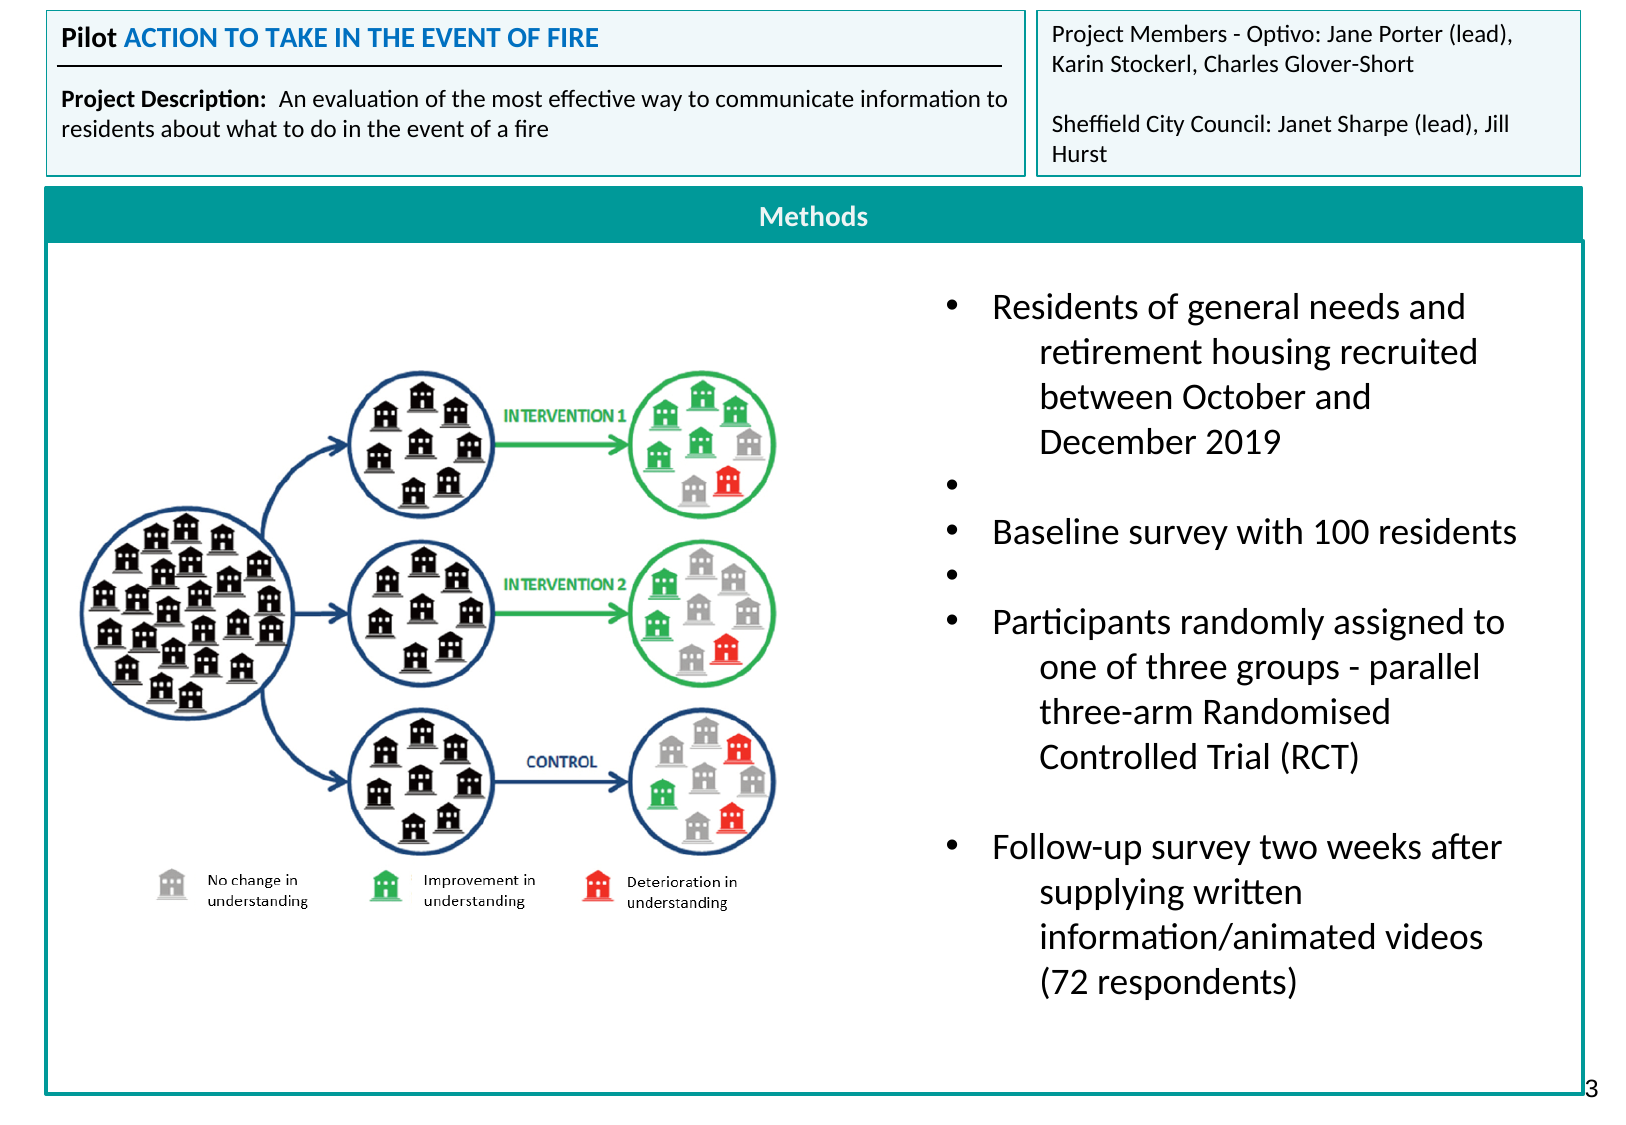

Pilot Action to take in the event of fire
Project Description: An evaluation of the most effective way to communicate information to residents about what to do in the event of a fire
Project Members - Optivo: Jane Porter (lead), Karin Stockerl, Charles Glover-Short
Sheffield City Council: Janet Sharpe (lead), Jill Hurst
Methods
Residents of general needs and retirement housing recruited between October and December 2019
Baseline survey with 100 residents
Participants randomly assigned to one of three groups - parallel three-arm Randomised Controlled Trial (RCT)
Follow-up survey two weeks after supplying written information/animated videos (72 respondents)